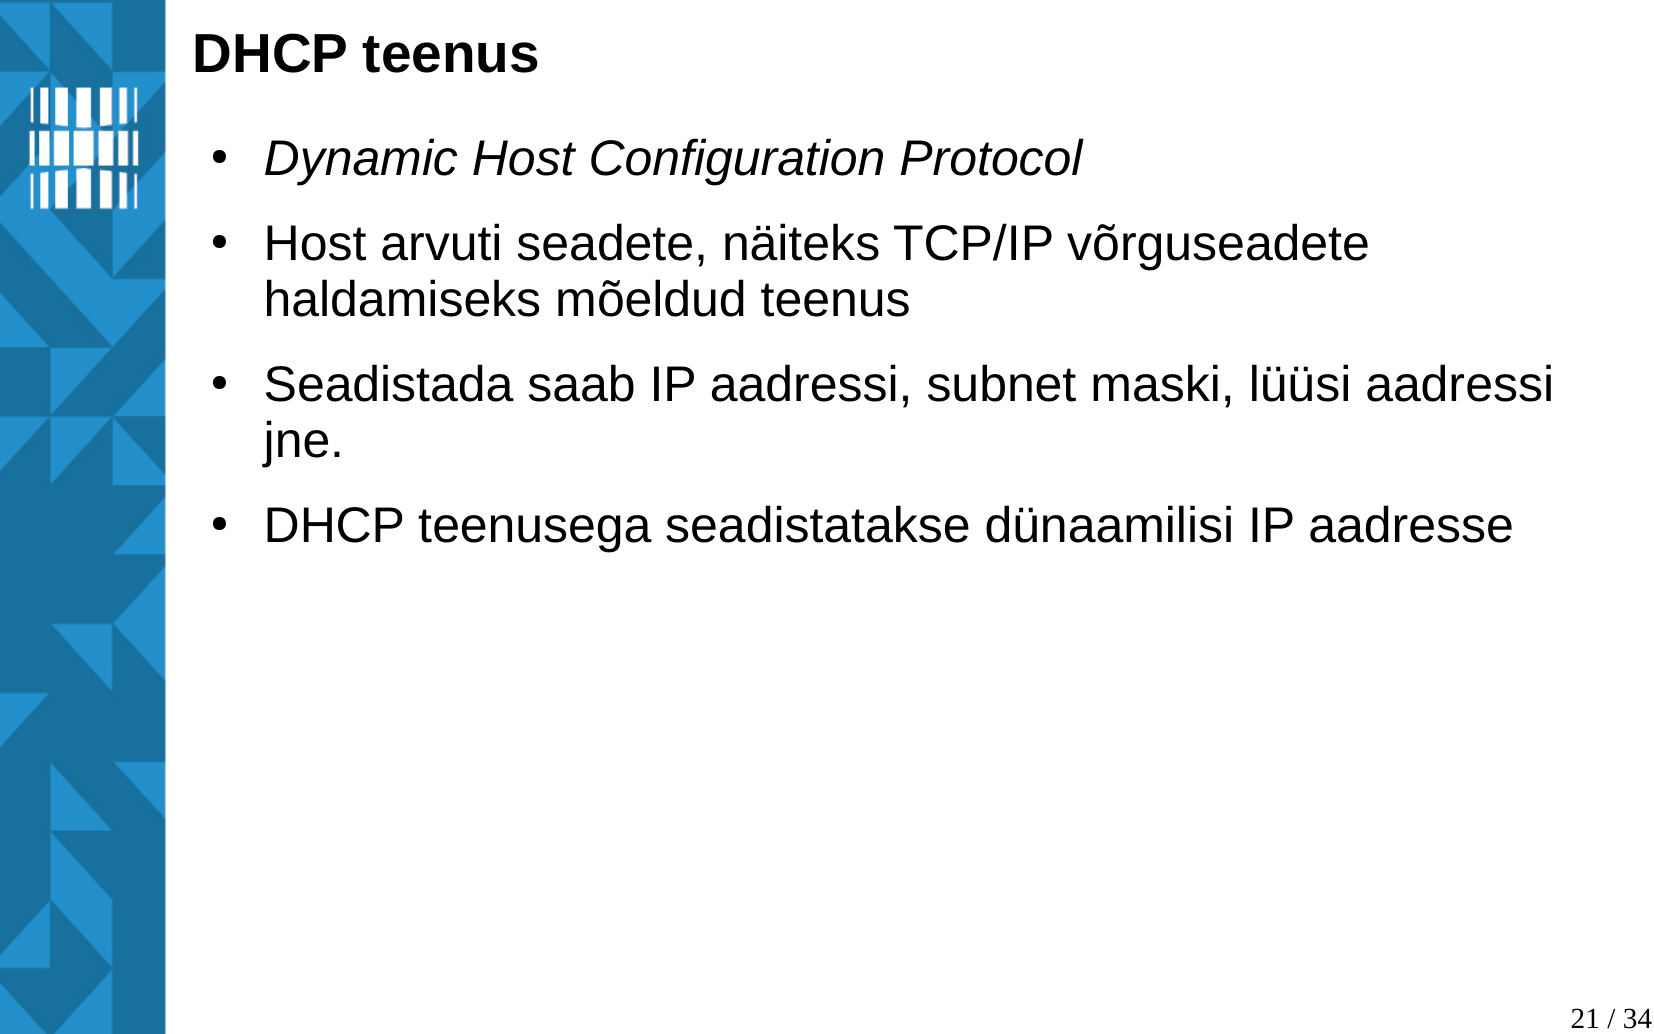

# DHCP teenus
Dynamic Host Configuration Protocol
Host arvuti seadete, näiteks TCP/IP võrguseadete haldamiseks mõeldud teenus
Seadistada saab IP aadressi, subnet maski, lüüsi aadressi jne.
DHCP teenusega seadistatakse dünaamilisi IP aadresse
21